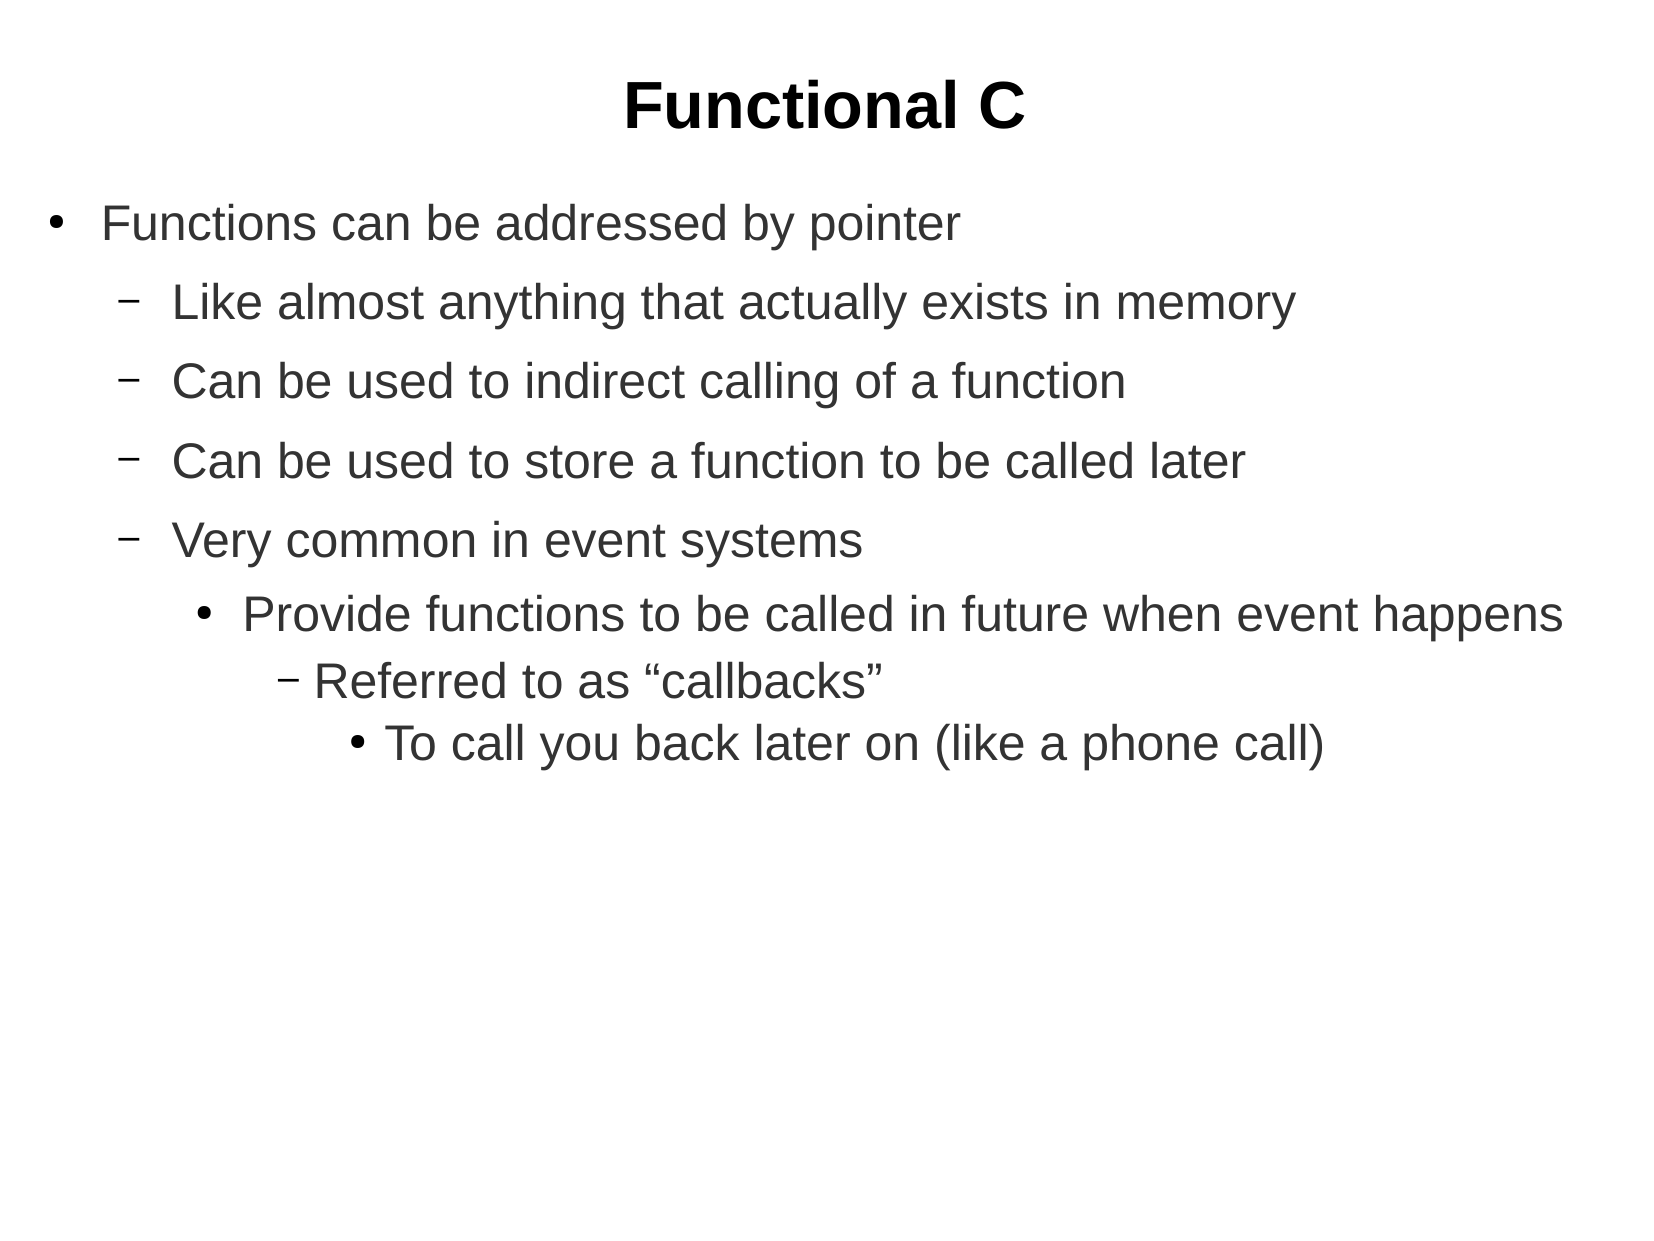

# Functional C
Functions can be addressed by pointer
Like almost anything that actually exists in memory
Can be used to indirect calling of a function
Can be used to store a function to be called later
Very common in event systems
Provide functions to be called in future when event happens
Referred to as “callbacks”
To call you back later on (like a phone call)